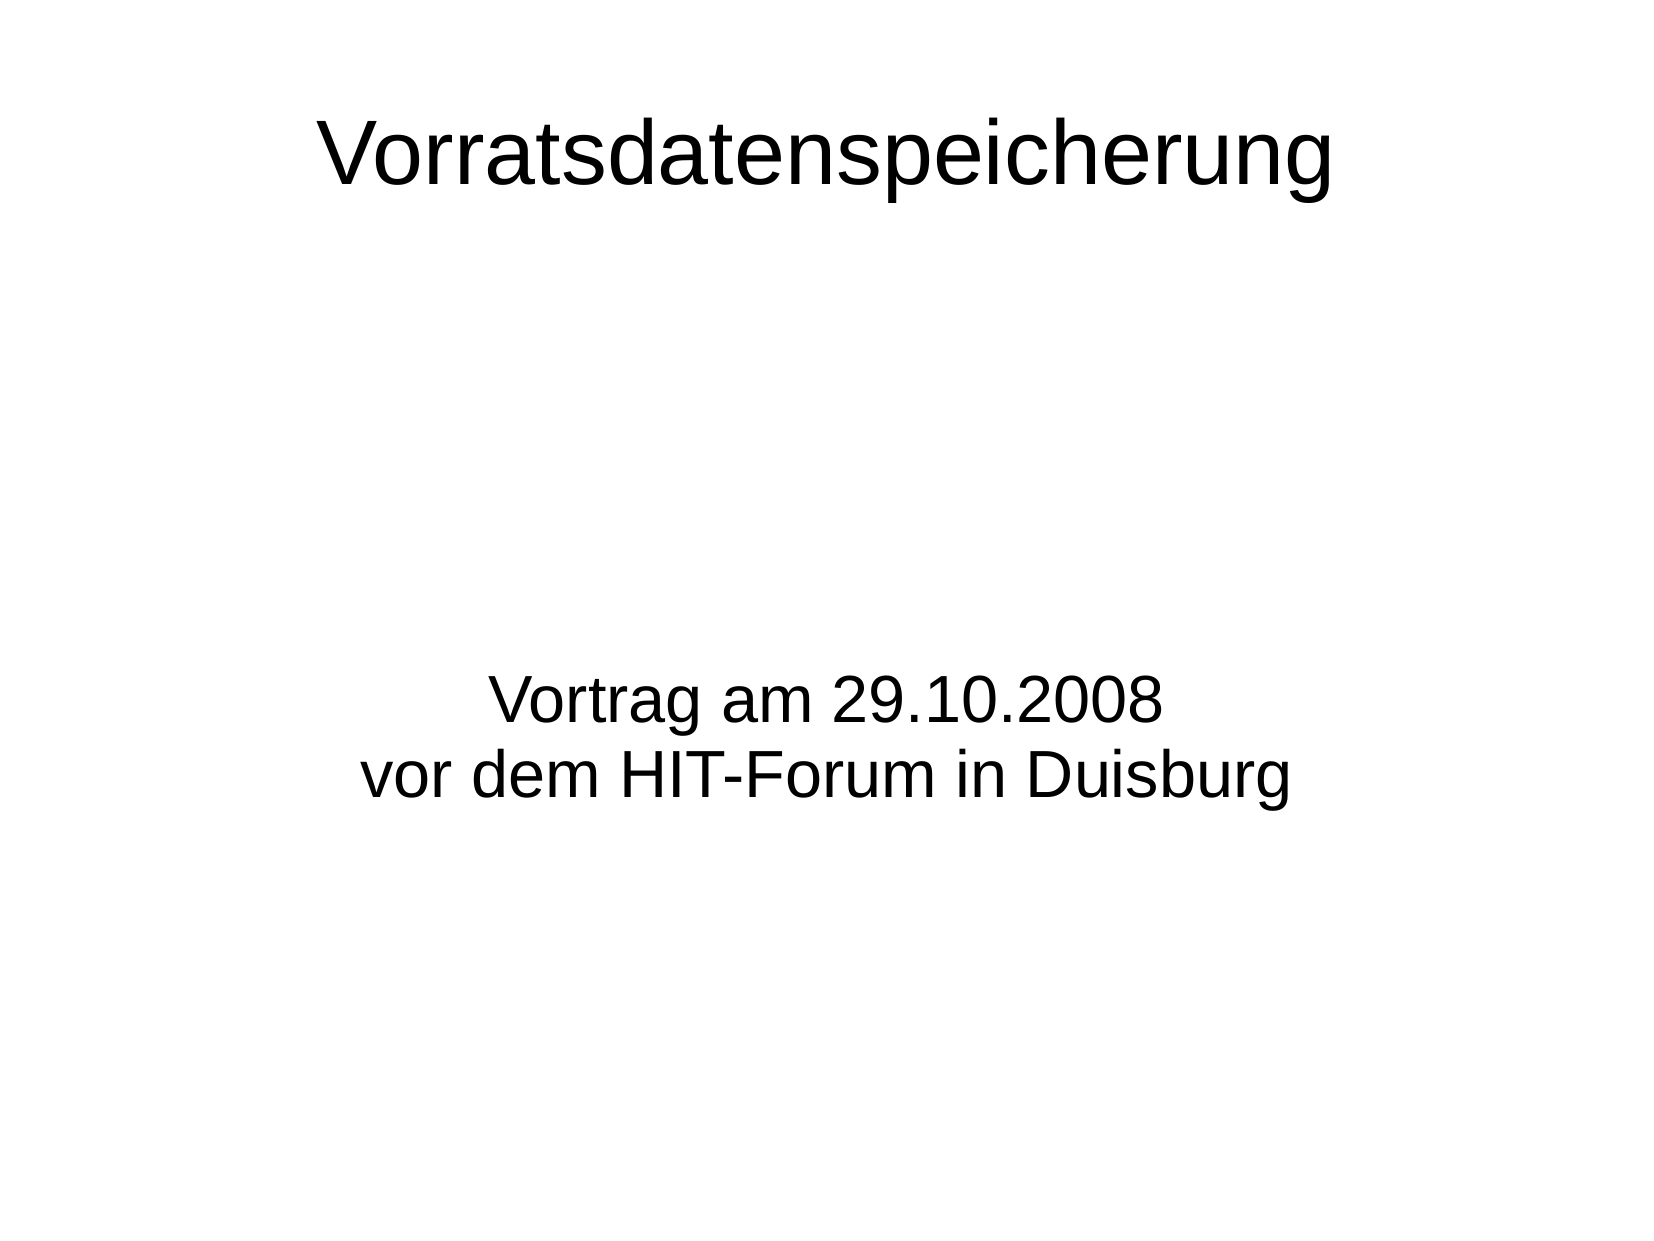

# Vorratsdatenspeicherung
Vortrag am 29.10.2008
vor dem HIT-Forum in Duisburg